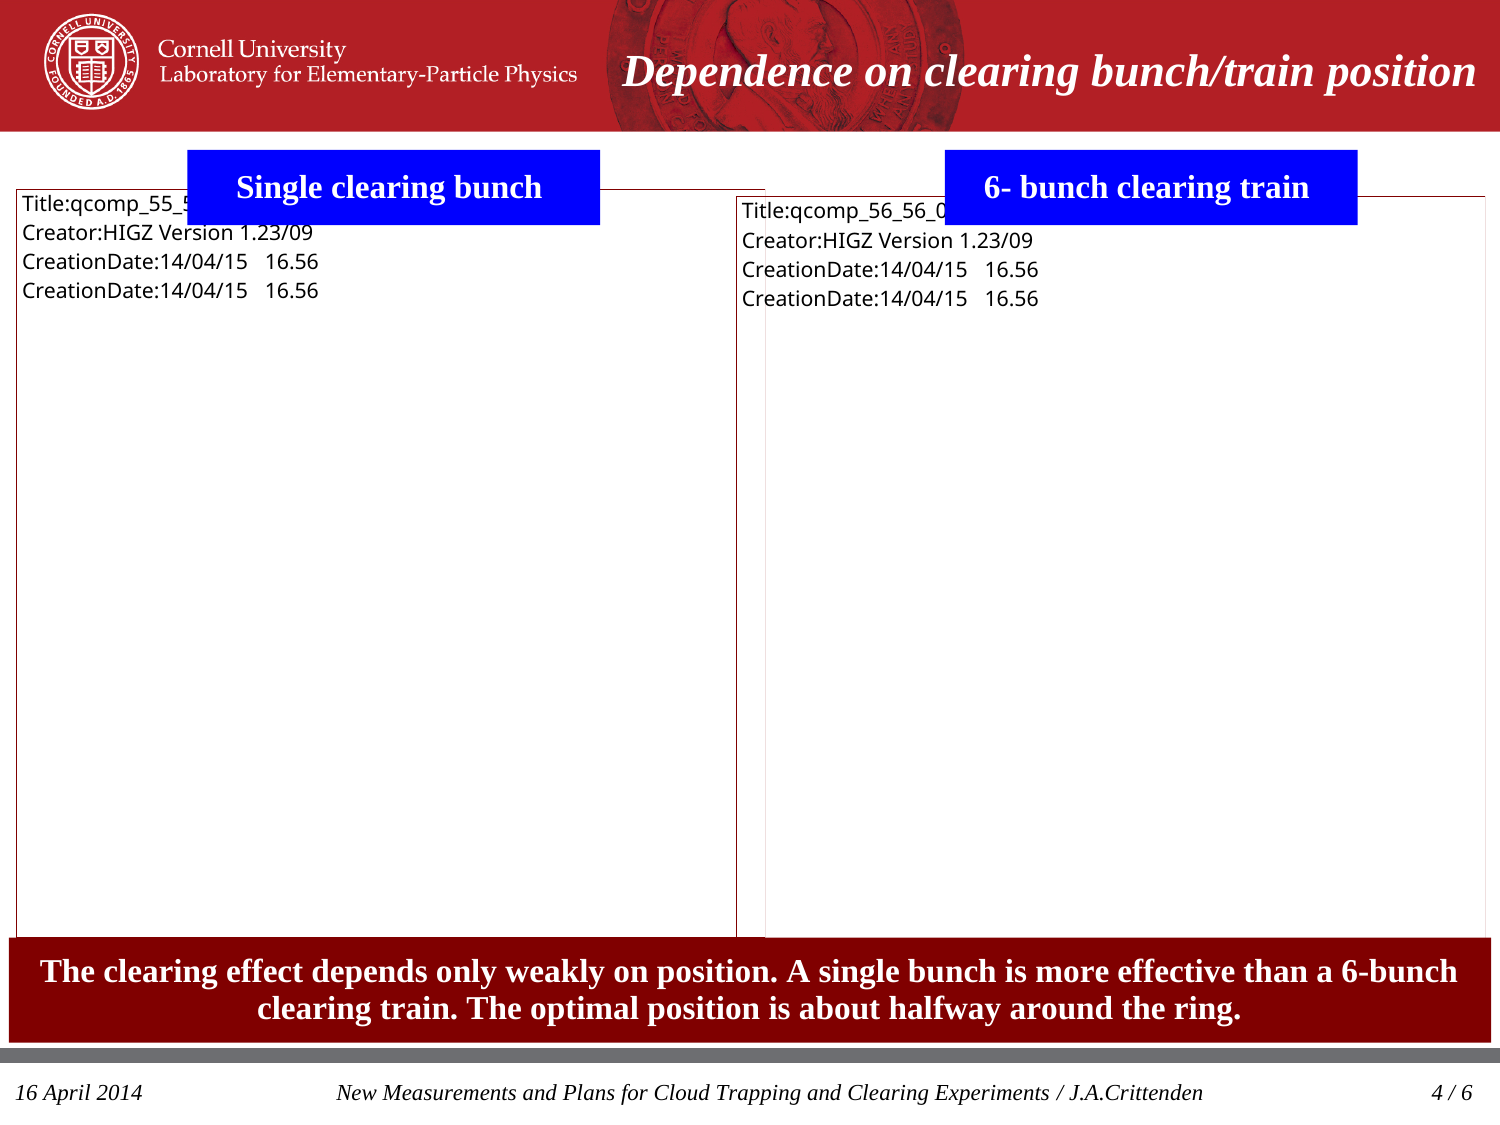

# Dependence on clearing bunch/train position
Single clearing bunch
6- bunch clearing train
The clearing effect depends only weakly on position. A single bunch is more effective than a 6-bunch clearing train. The optimal position is about halfway around the ring.